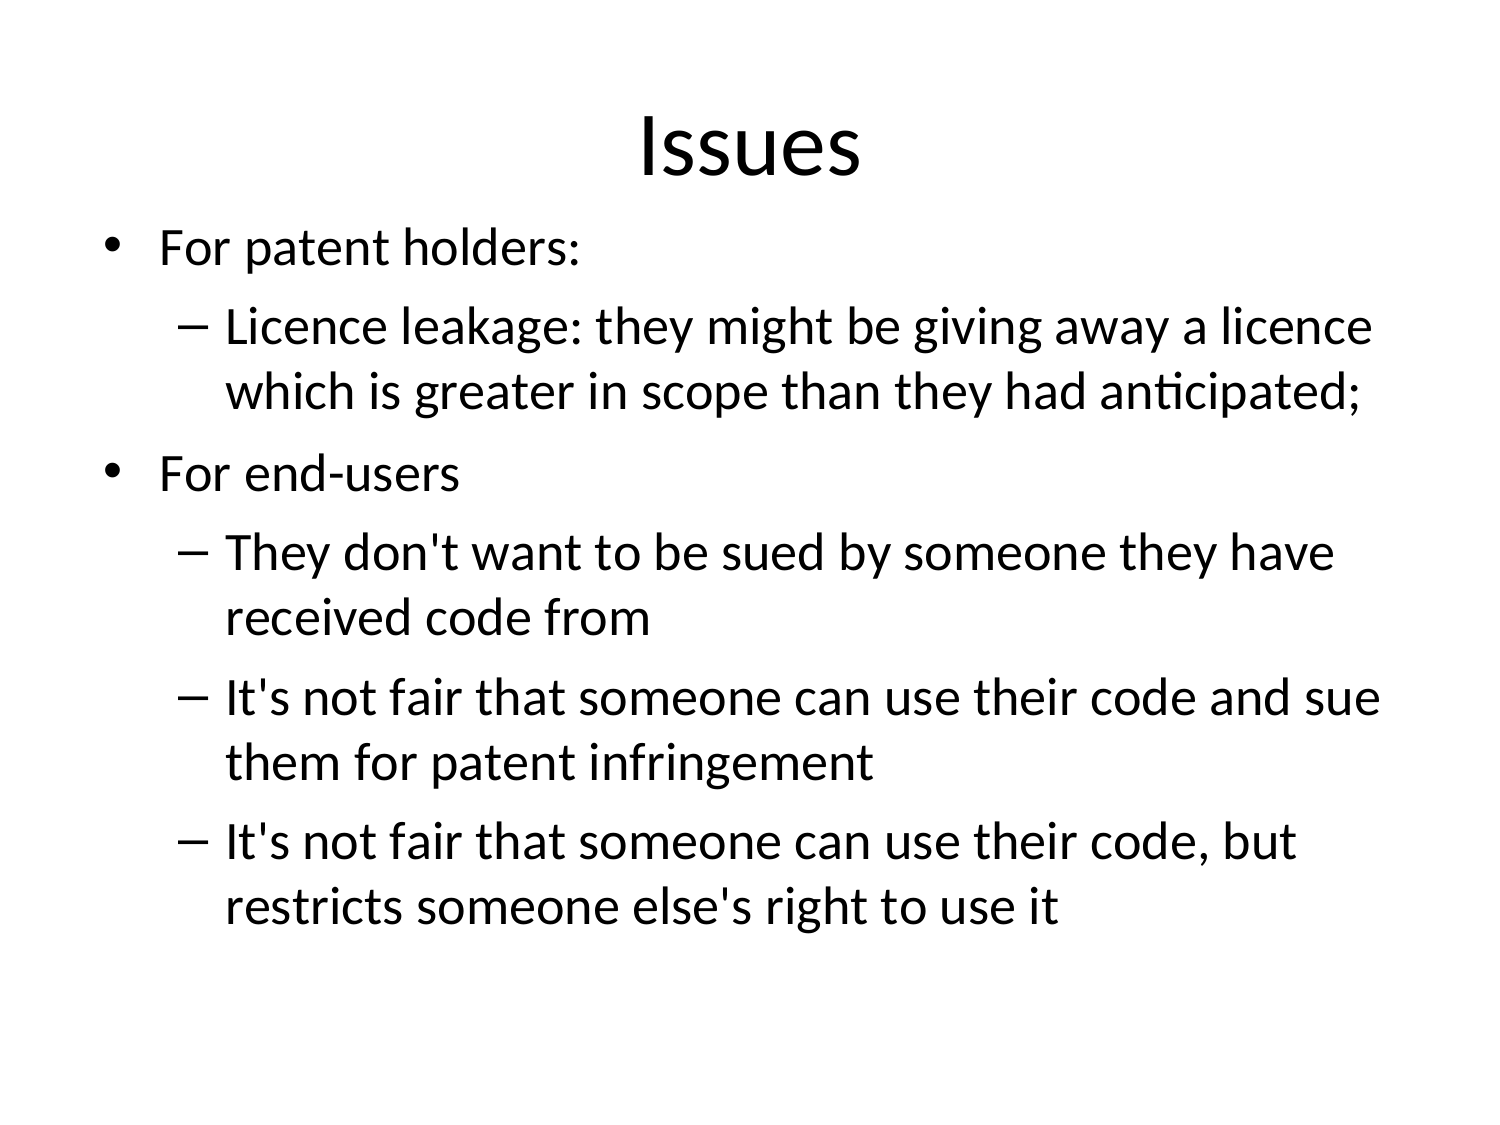

# Issues
For patent holders:
Licence leakage: they might be giving away a licence which is greater in scope than they had anticipated;
For end-users
They don't want to be sued by someone they have received code from
It's not fair that someone can use their code and sue them for patent infringement
It's not fair that someone can use their code, but restricts someone else's right to use it